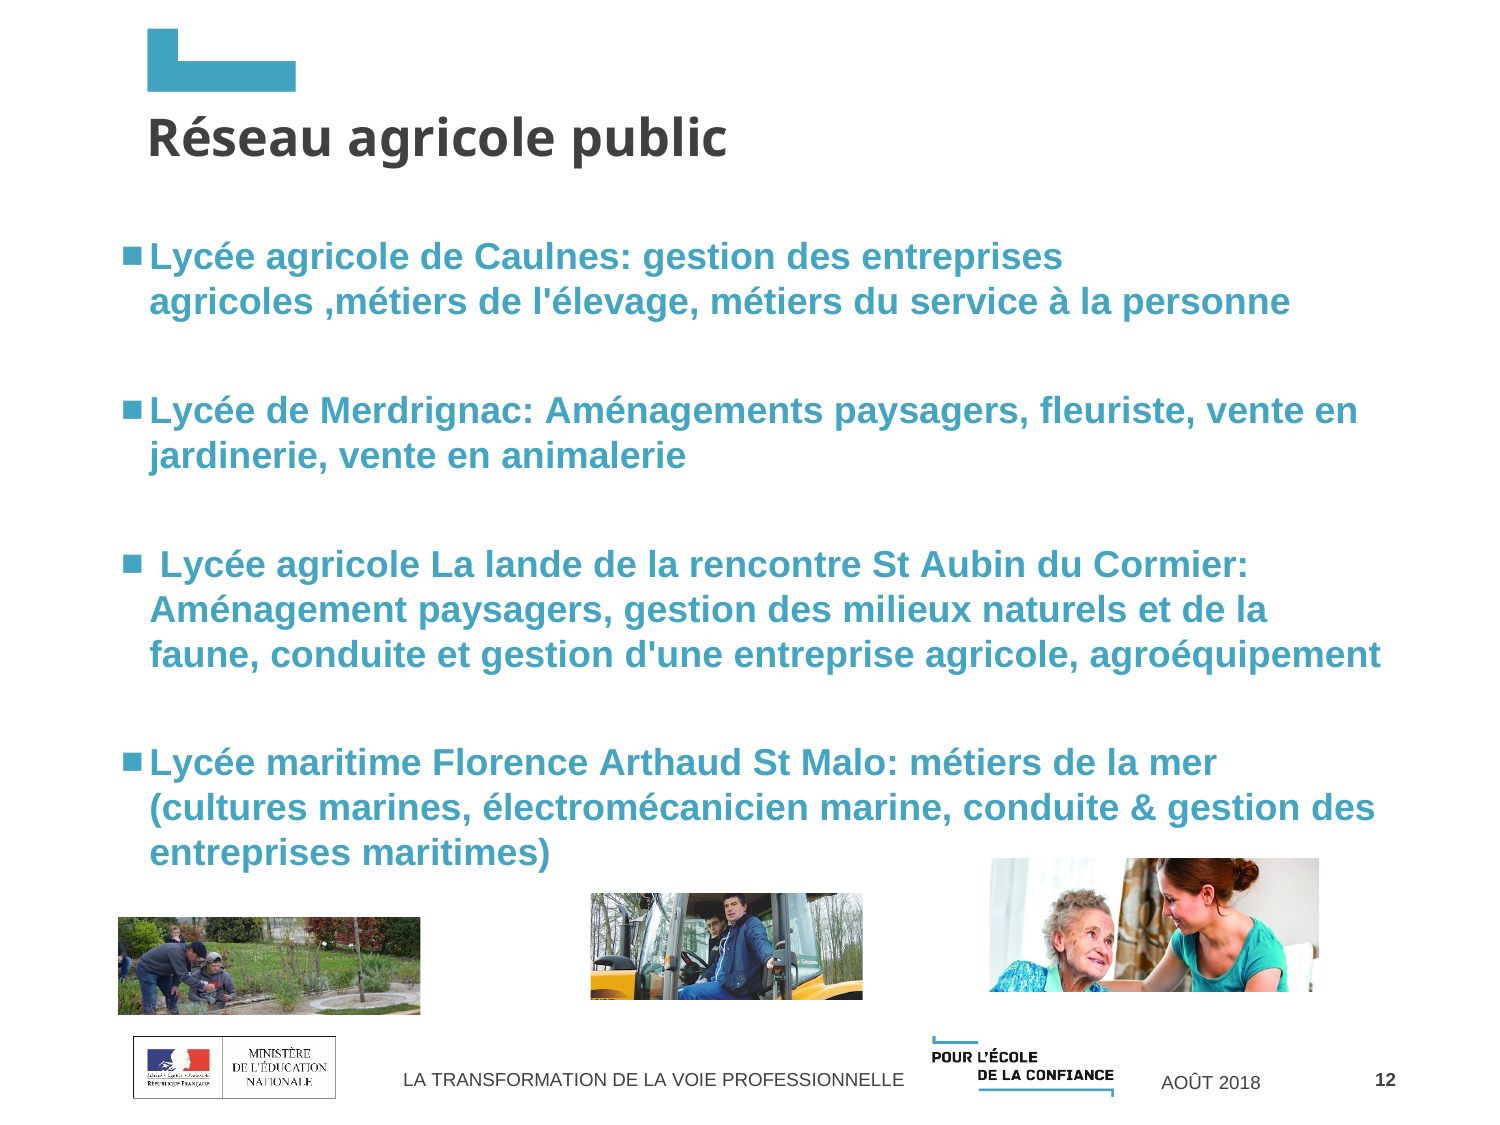

Réseau agricole public
Lycée agricole de Caulnes: gestion des entreprises agricoles ,métiers de l'élevage, métiers du service à la personne
Lycée de Merdrignac: Aménagements paysagers, fleuriste, vente en jardinerie, vente en animalerie
 Lycée agricole La lande de la rencontre St Aubin du Cormier: Aménagement paysagers, gestion des milieux naturels et de la faune, conduite et gestion d'une entreprise agricole, agroéquipement
Lycée maritime Florence Arthaud St Malo: métiers de la mer (cultures marines, électromécanicien marine, conduite & gestion des entreprises maritimes)